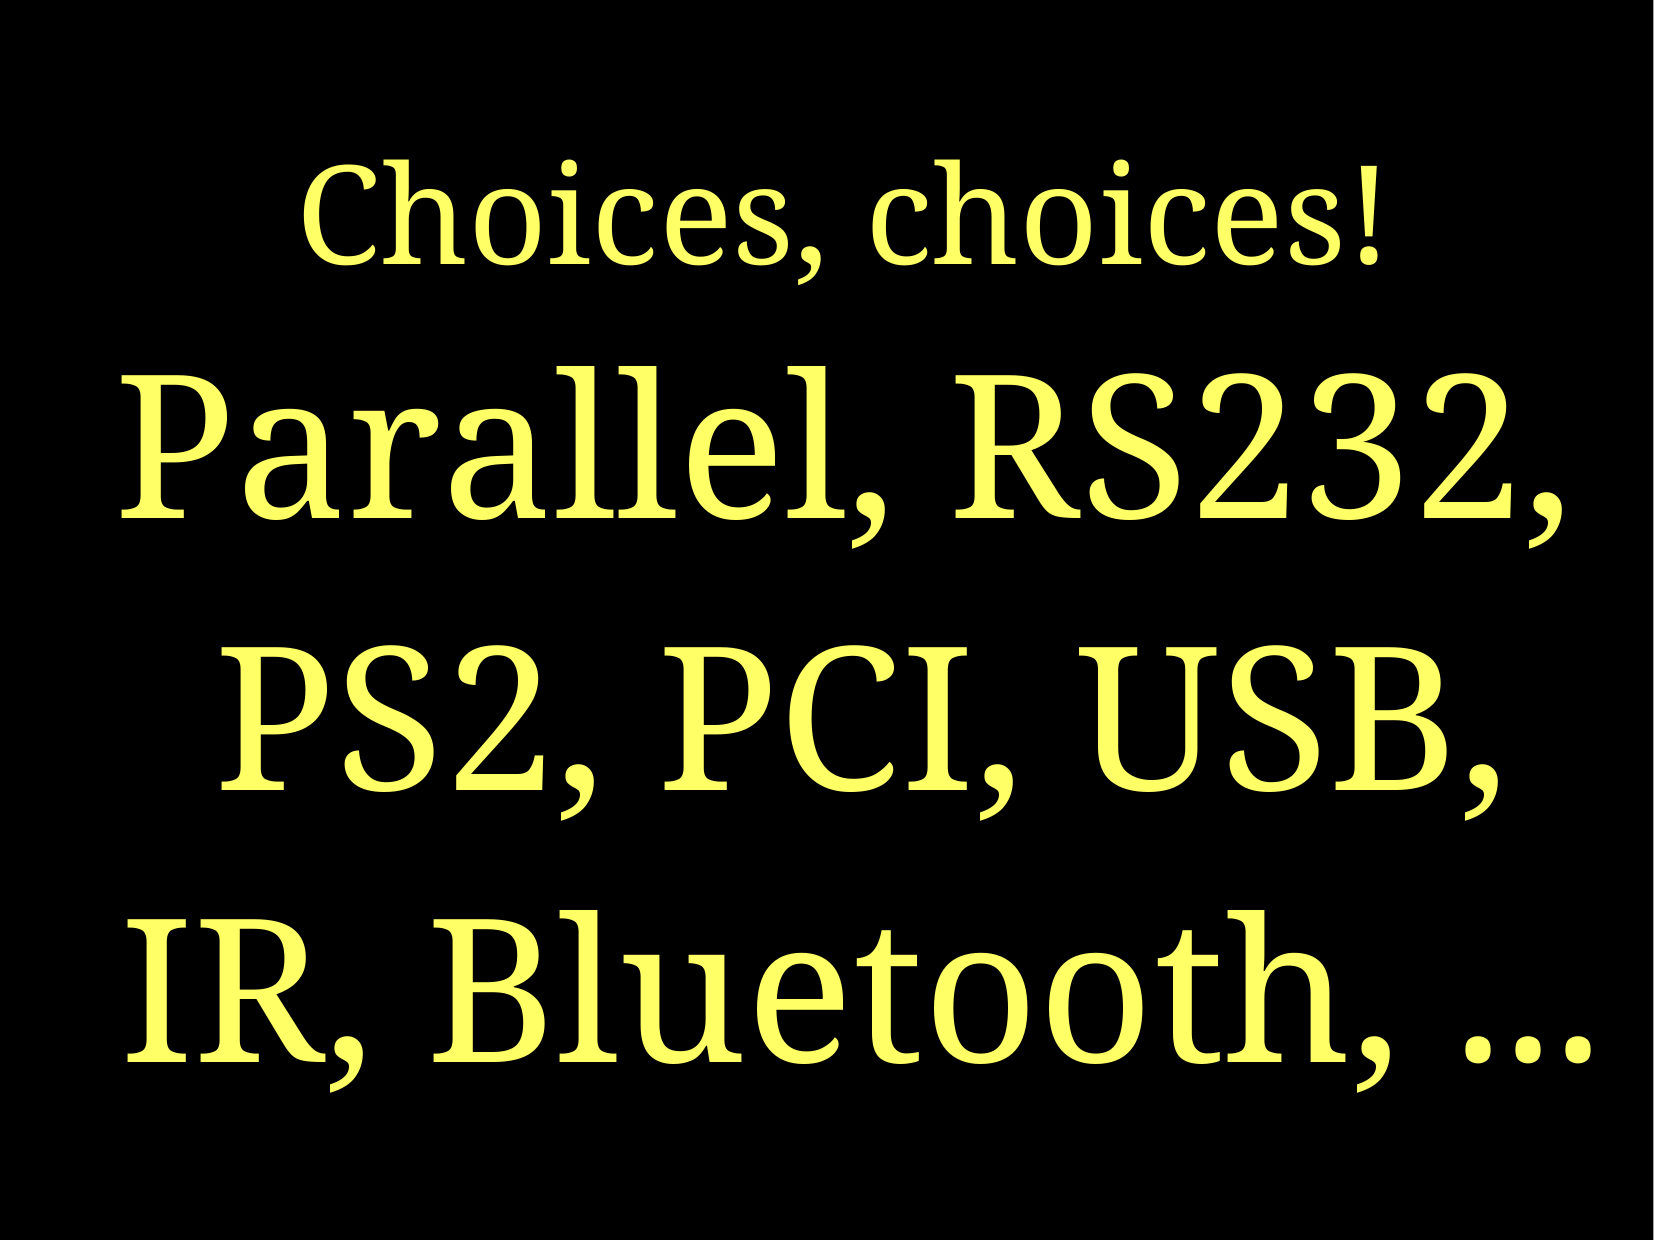

# Choices, choices!
Parallel, RS232,
PS2, PCI, USB,
IR, Bluetooth, ...